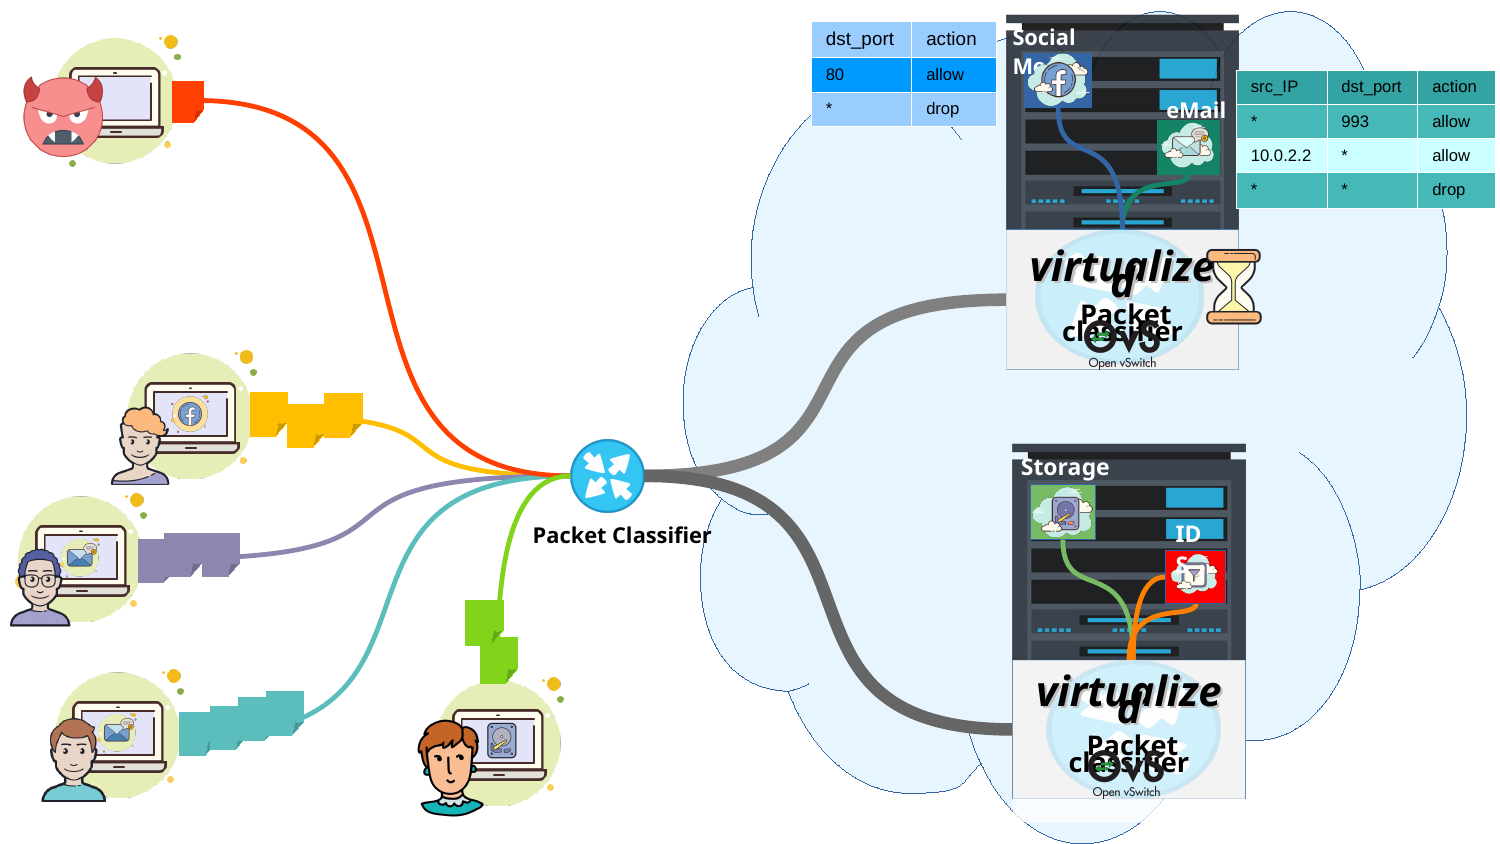

Social Media
| dst\_port | action |
| --- | --- |
| 80 | allow |
| \* | drop |
| src\_IP | dst\_port | action |
| --- | --- | --- |
| \* | 993 | allow |
| 10.0.2.2 | \* | allow |
| \* | \* | drop |
eMail
virtualized
 Packet classifier
Storage
IDS
Packet Classifier
virtualized
 Packet classifier